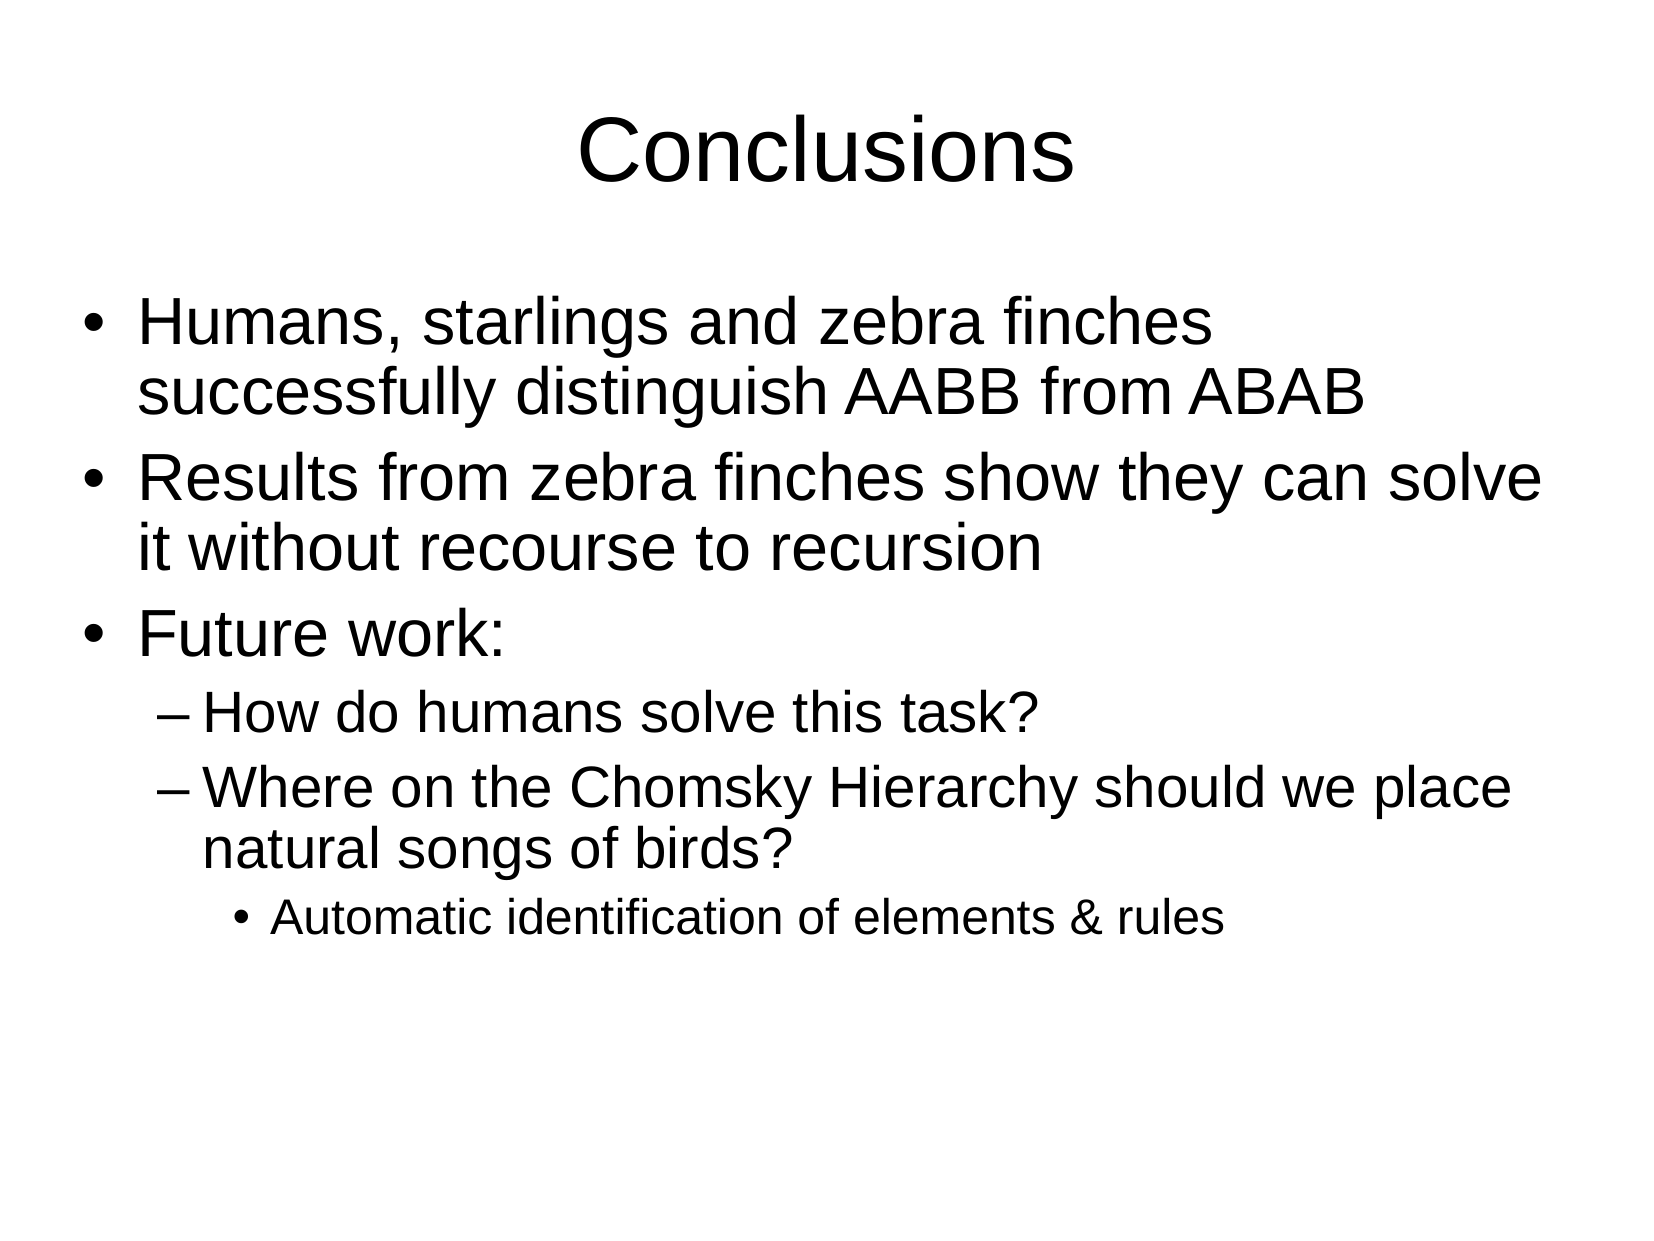

# Conclusions
Humans, starlings and zebra finches successfully distinguish AABB from ABAB
Results from zebra finches show they can solve it without recourse to recursion
Future work:
How do humans solve this task?
Where on the Chomsky Hierarchy should we place natural songs of birds?
Automatic identification of elements & rules